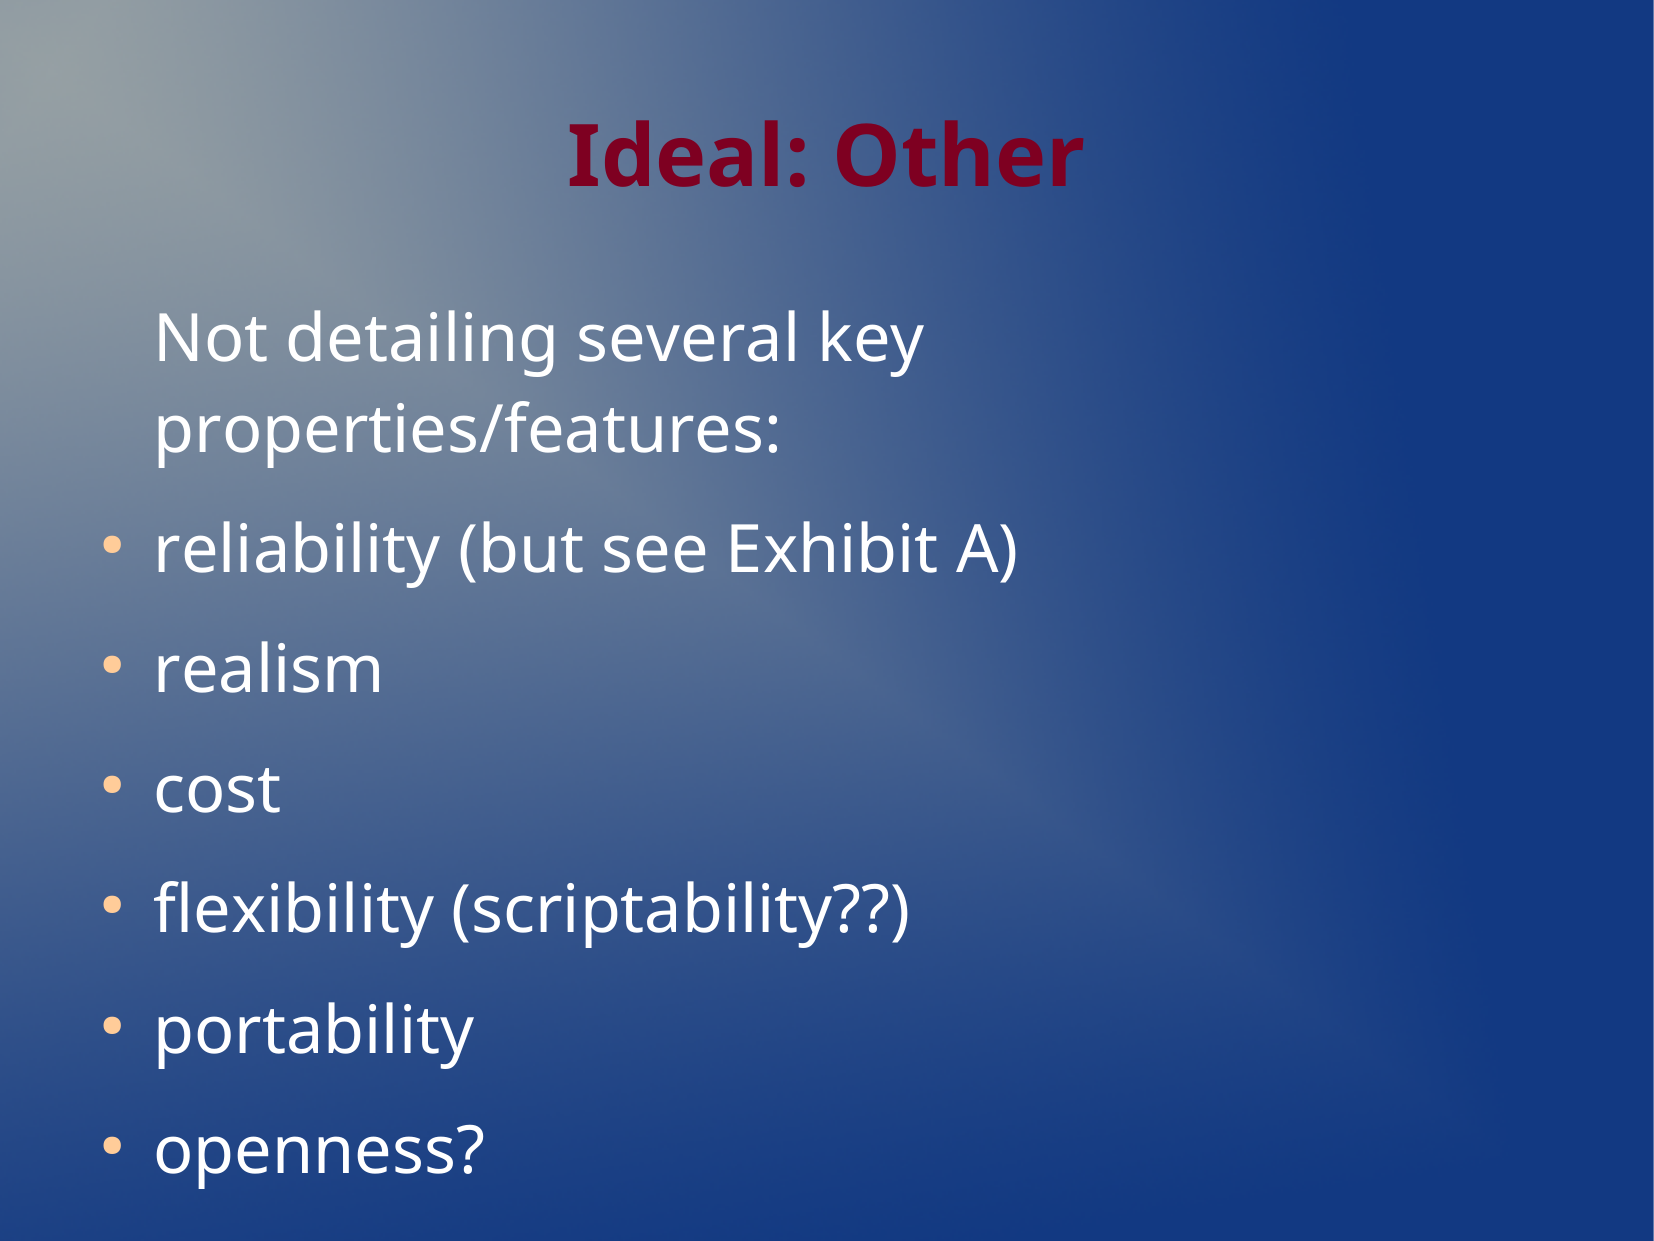

# Ideal: Other
Not detailing several key properties/features:
reliability (but see Exhibit A)
realism
cost
flexibility (scriptability??)
portability
openness?